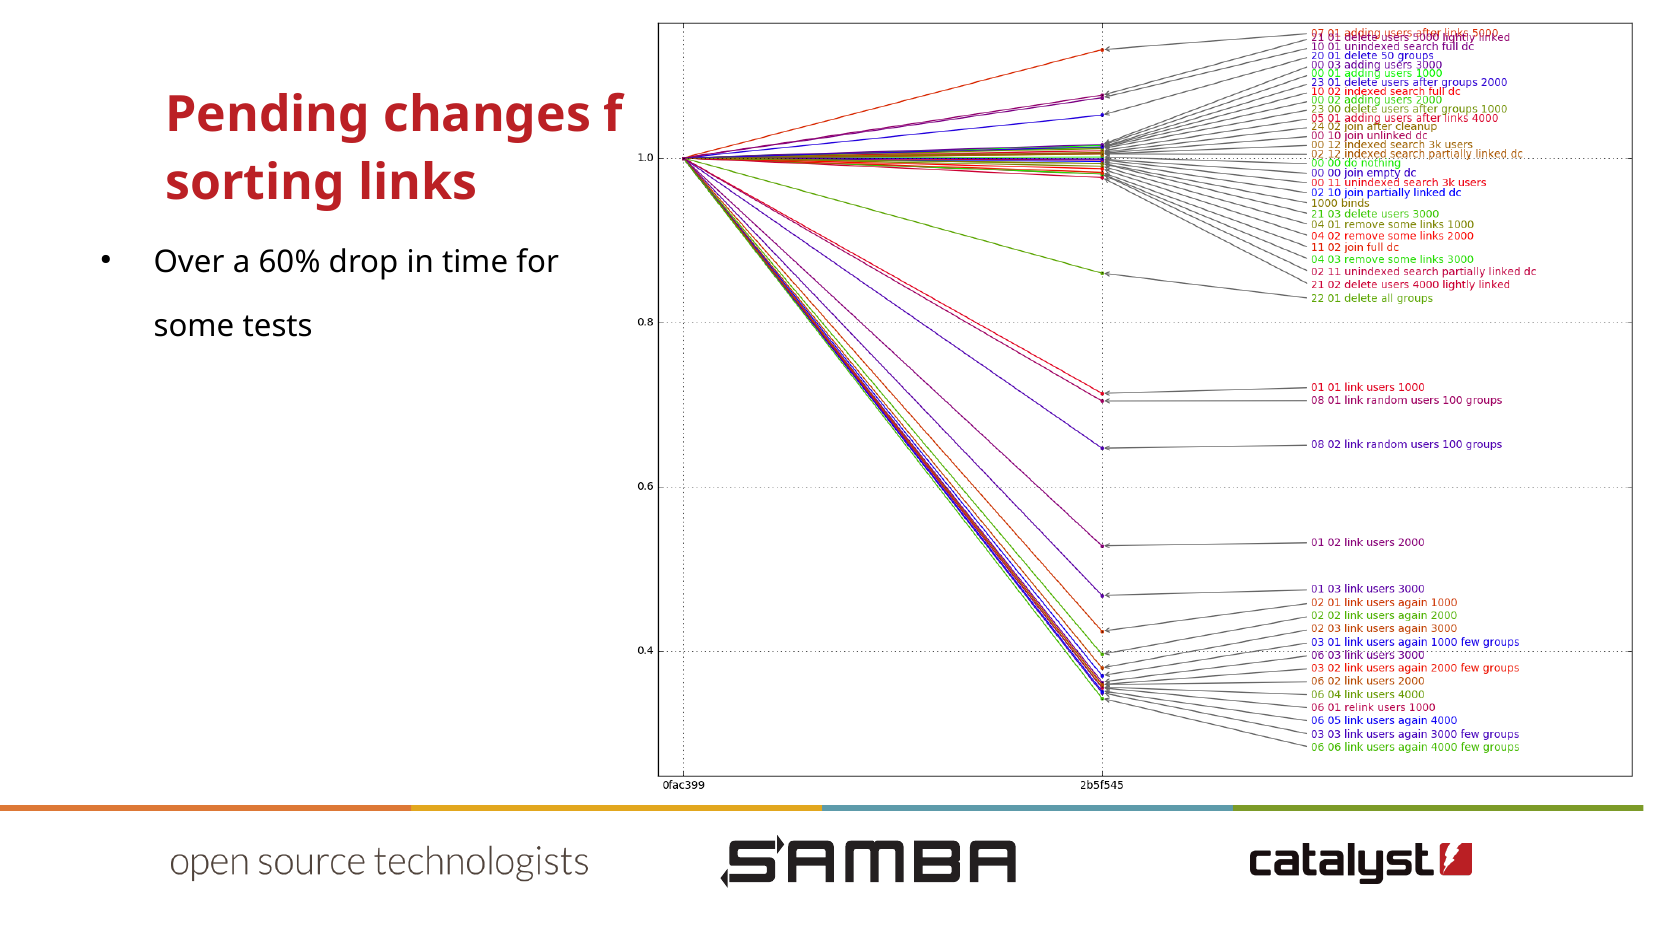

# Pending changes for sorting links
Over a 60% drop in time for
some tests